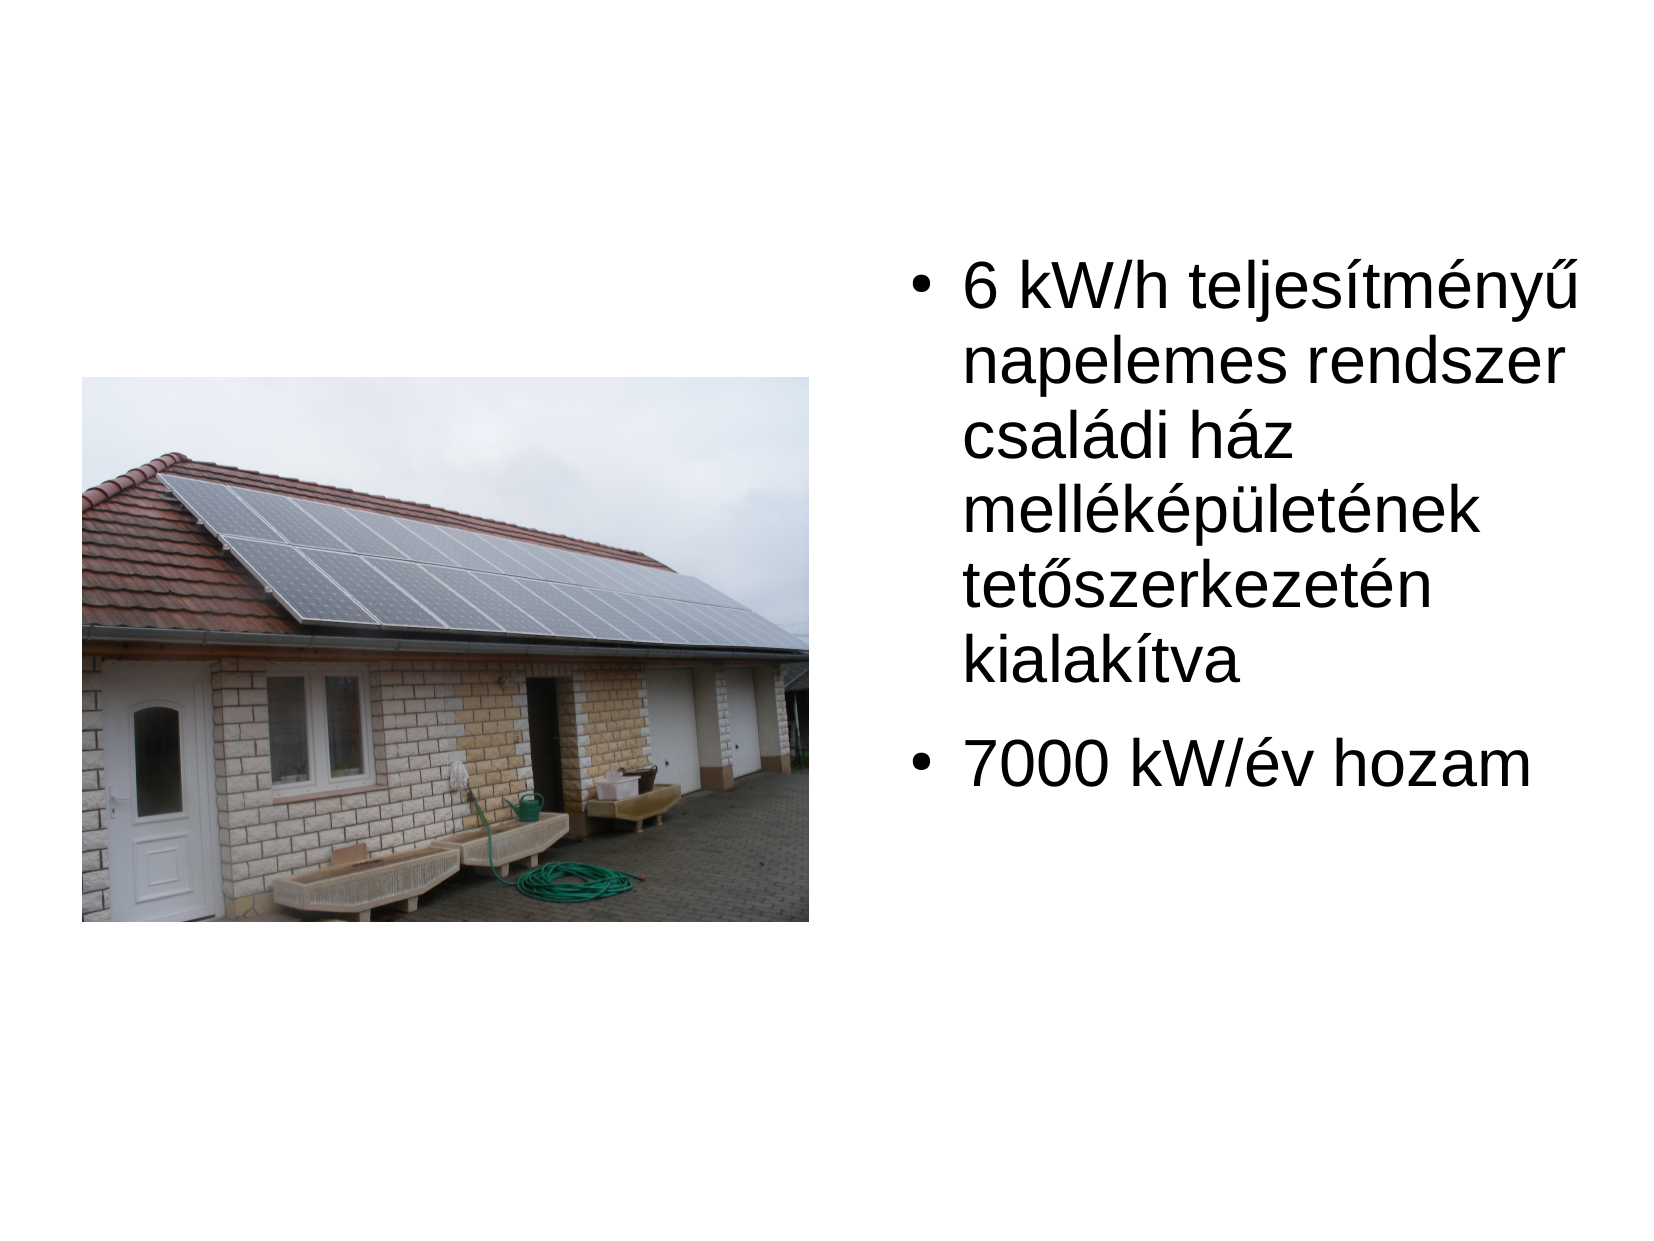

#
6 kW/h teljesítményű napelemes rendszer családi ház melléképületének tetőszerkezetén kialakítva
7000 kW/év hozam